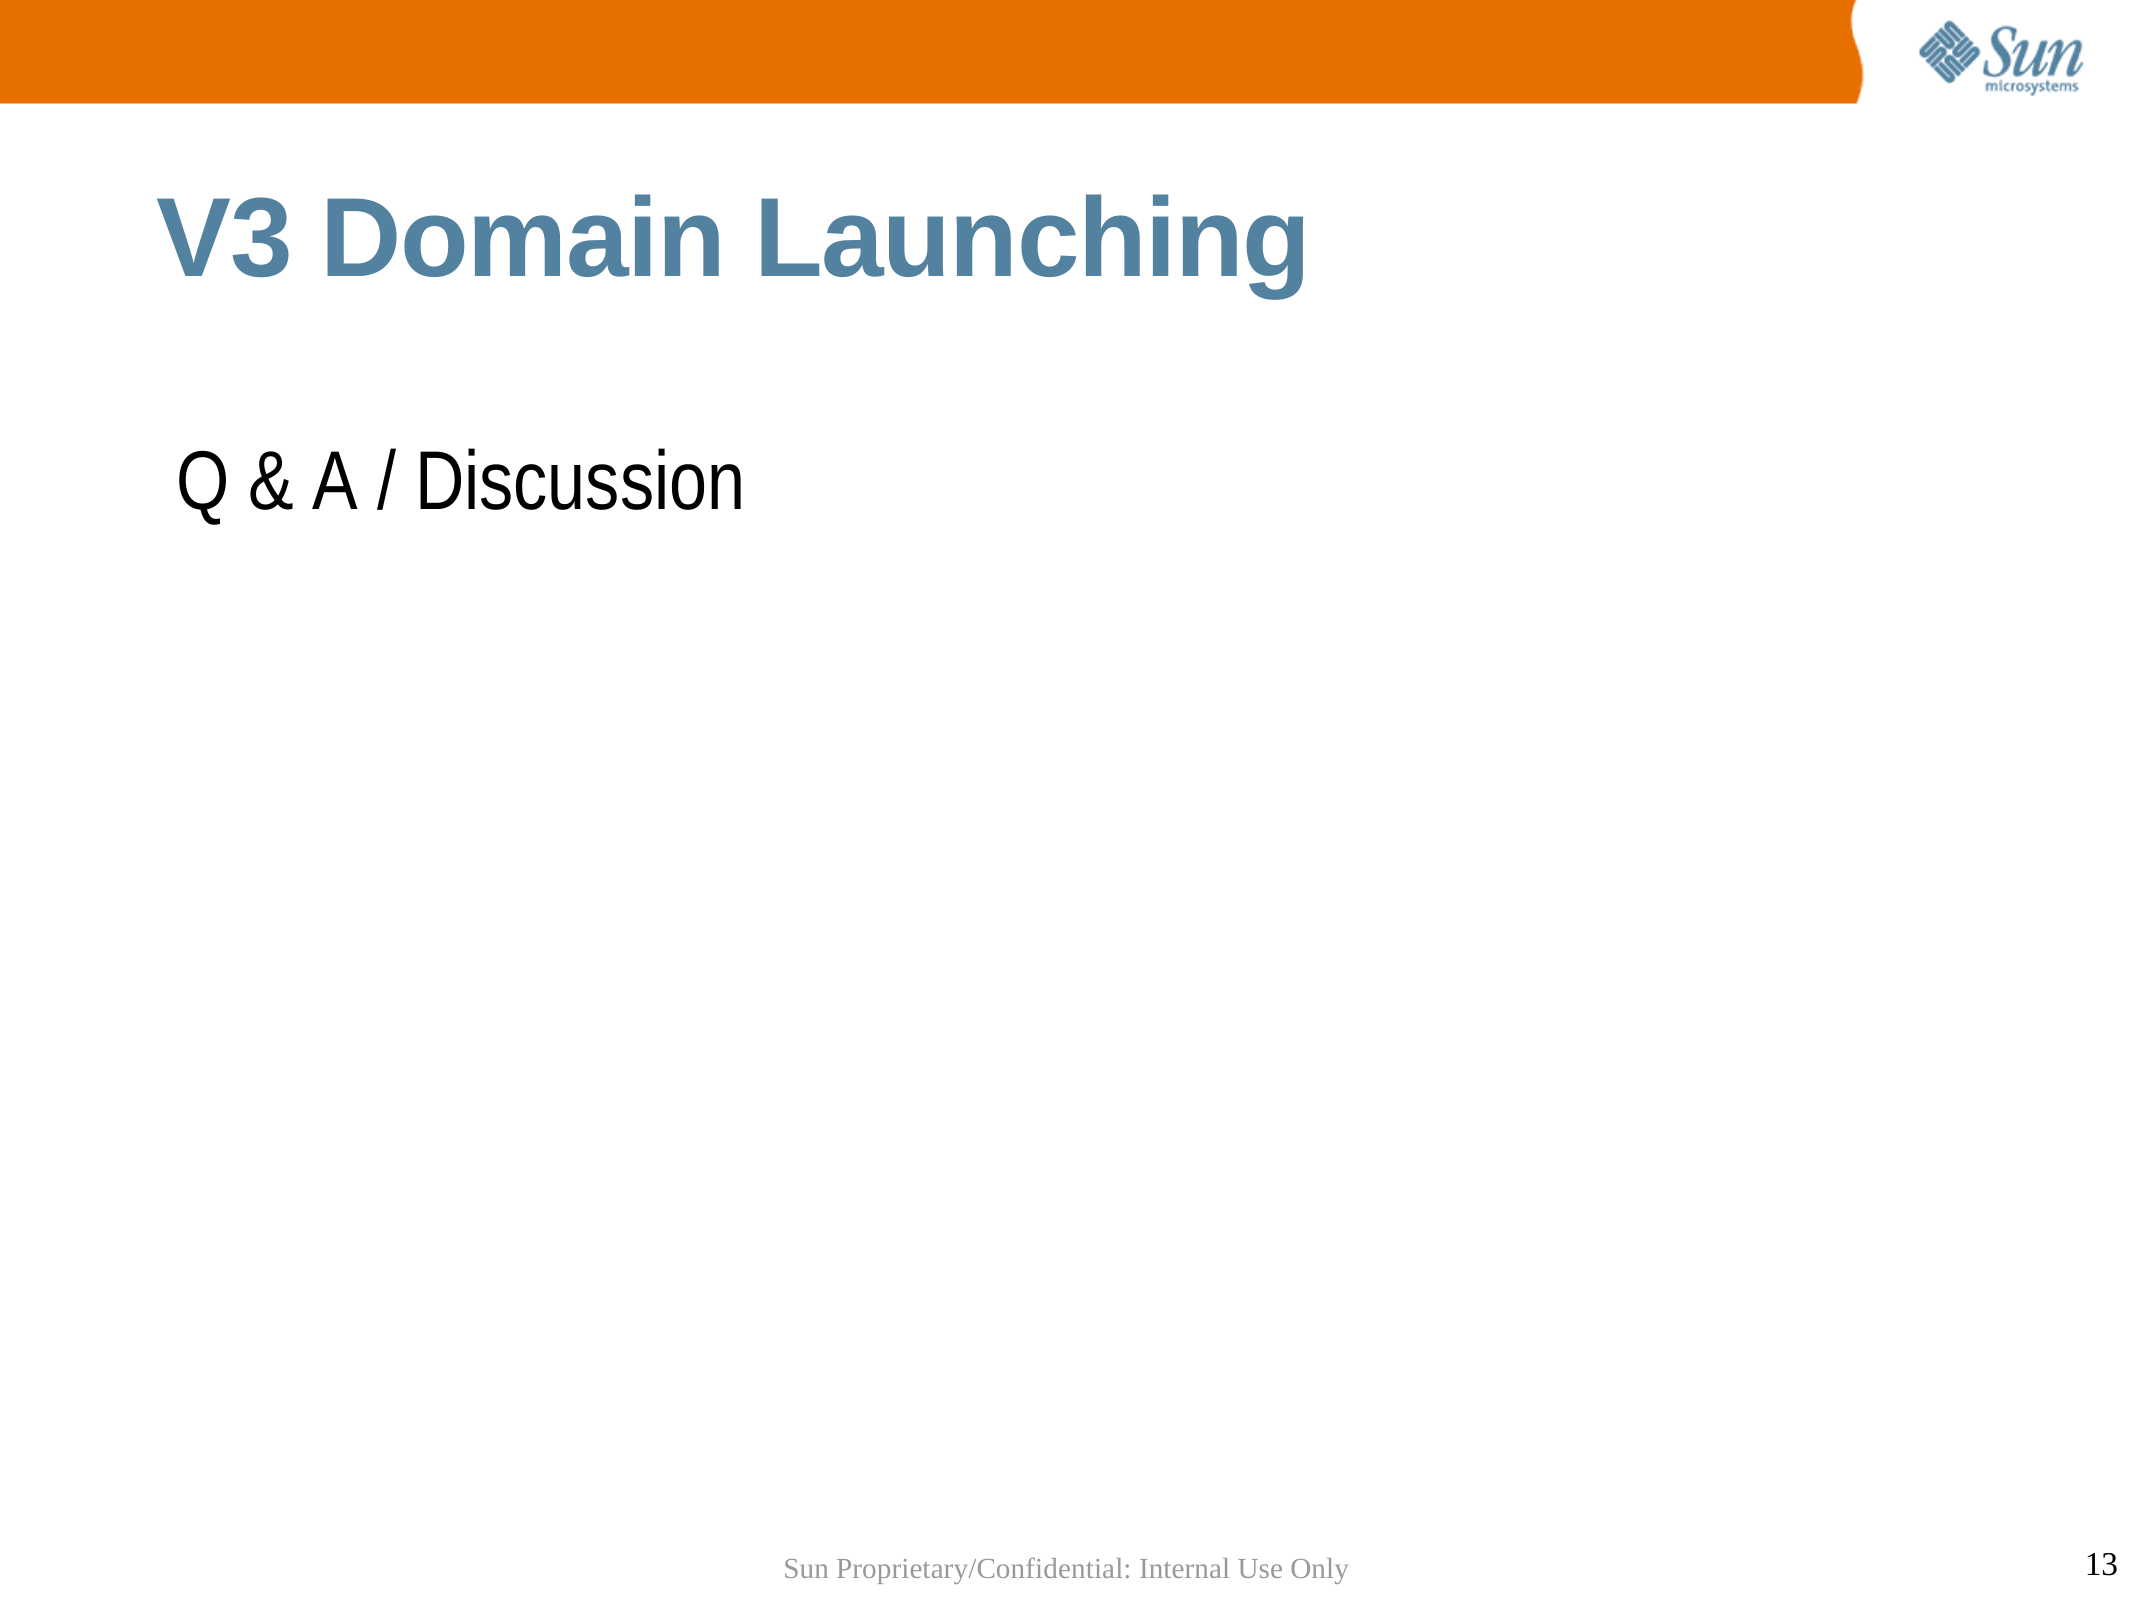

# V3 Domain Launching
Q & A / Discussion